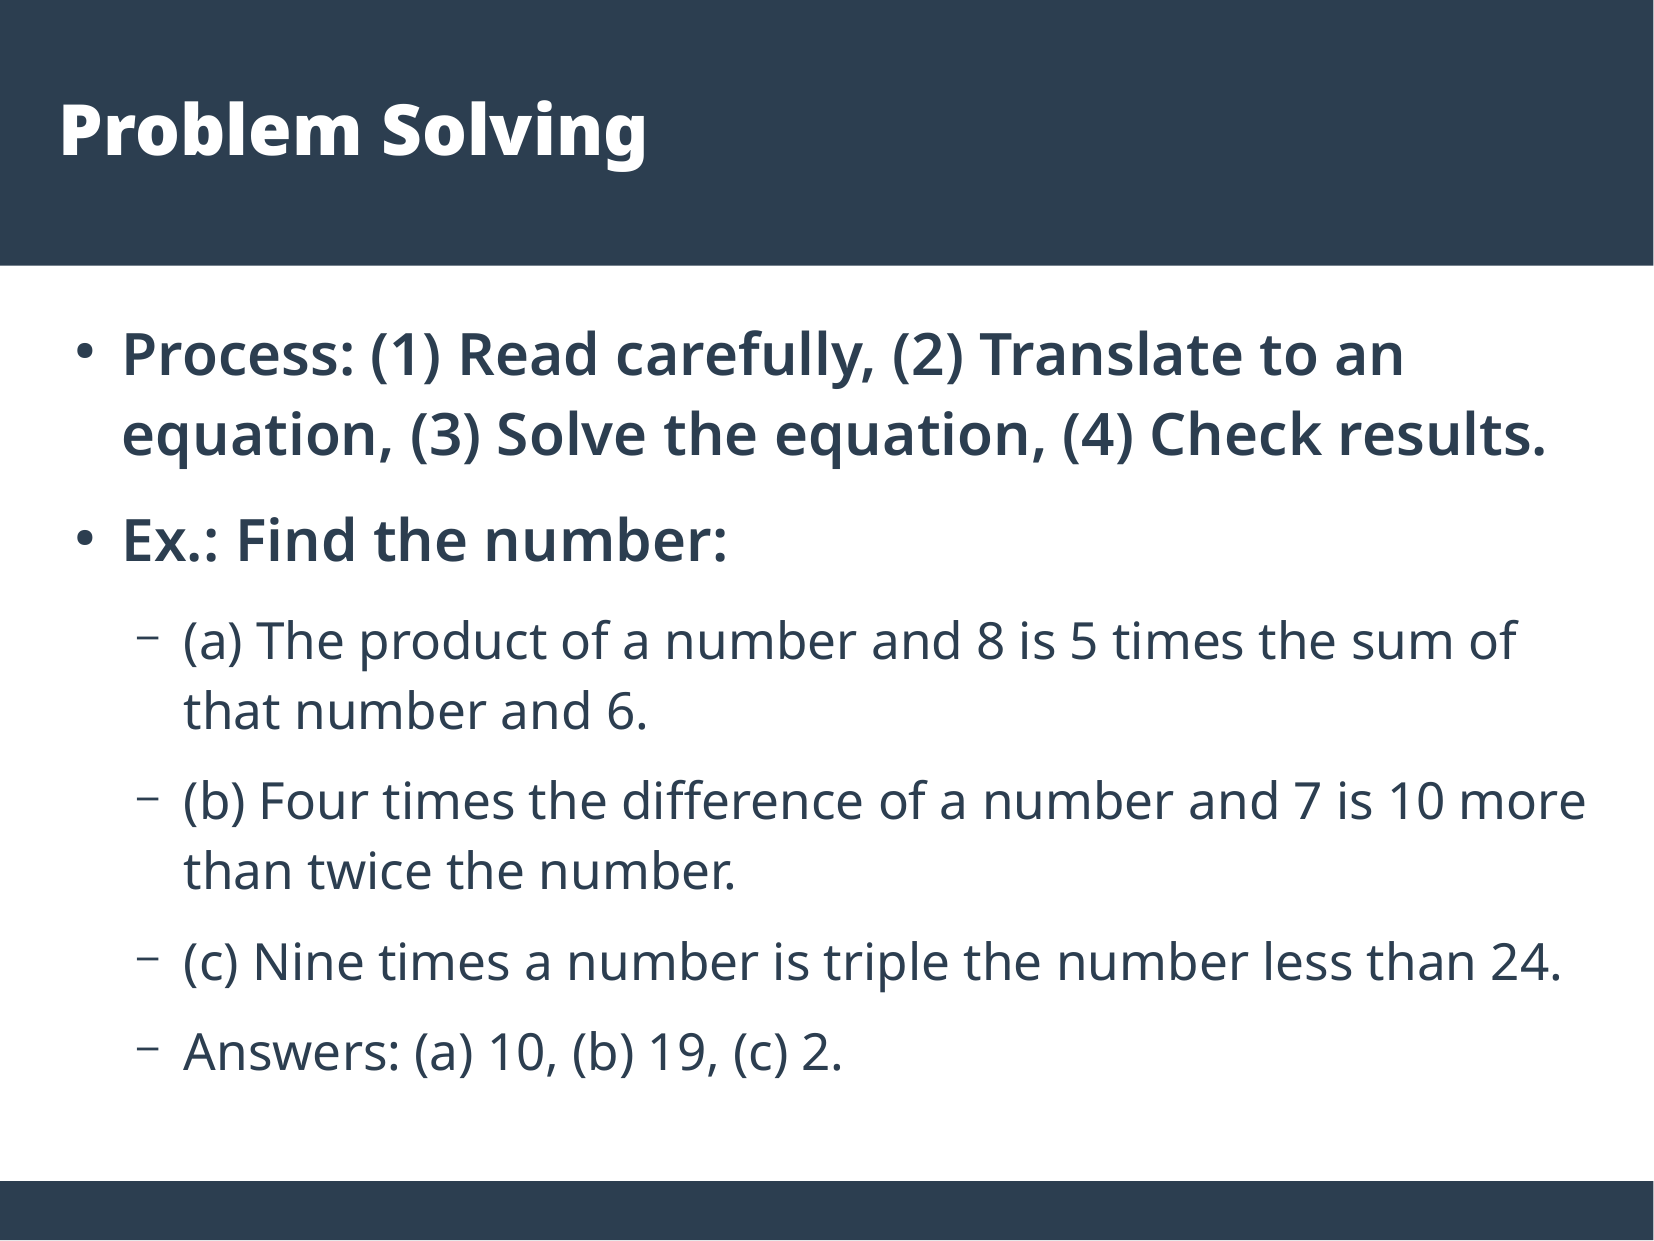

# Problem Solving
Process: (1) Read carefully, (2) Translate to an equation, (3) Solve the equation, (4) Check results.
Ex.: Find the number:
(a) The product of a number and 8 is 5 times the sum of that number and 6.
(b) Four times the difference of a number and 7 is 10 more than twice the number.
(c) Nine times a number is triple the number less than 24.
Answers: (a) 10, (b) 19, (c) 2.